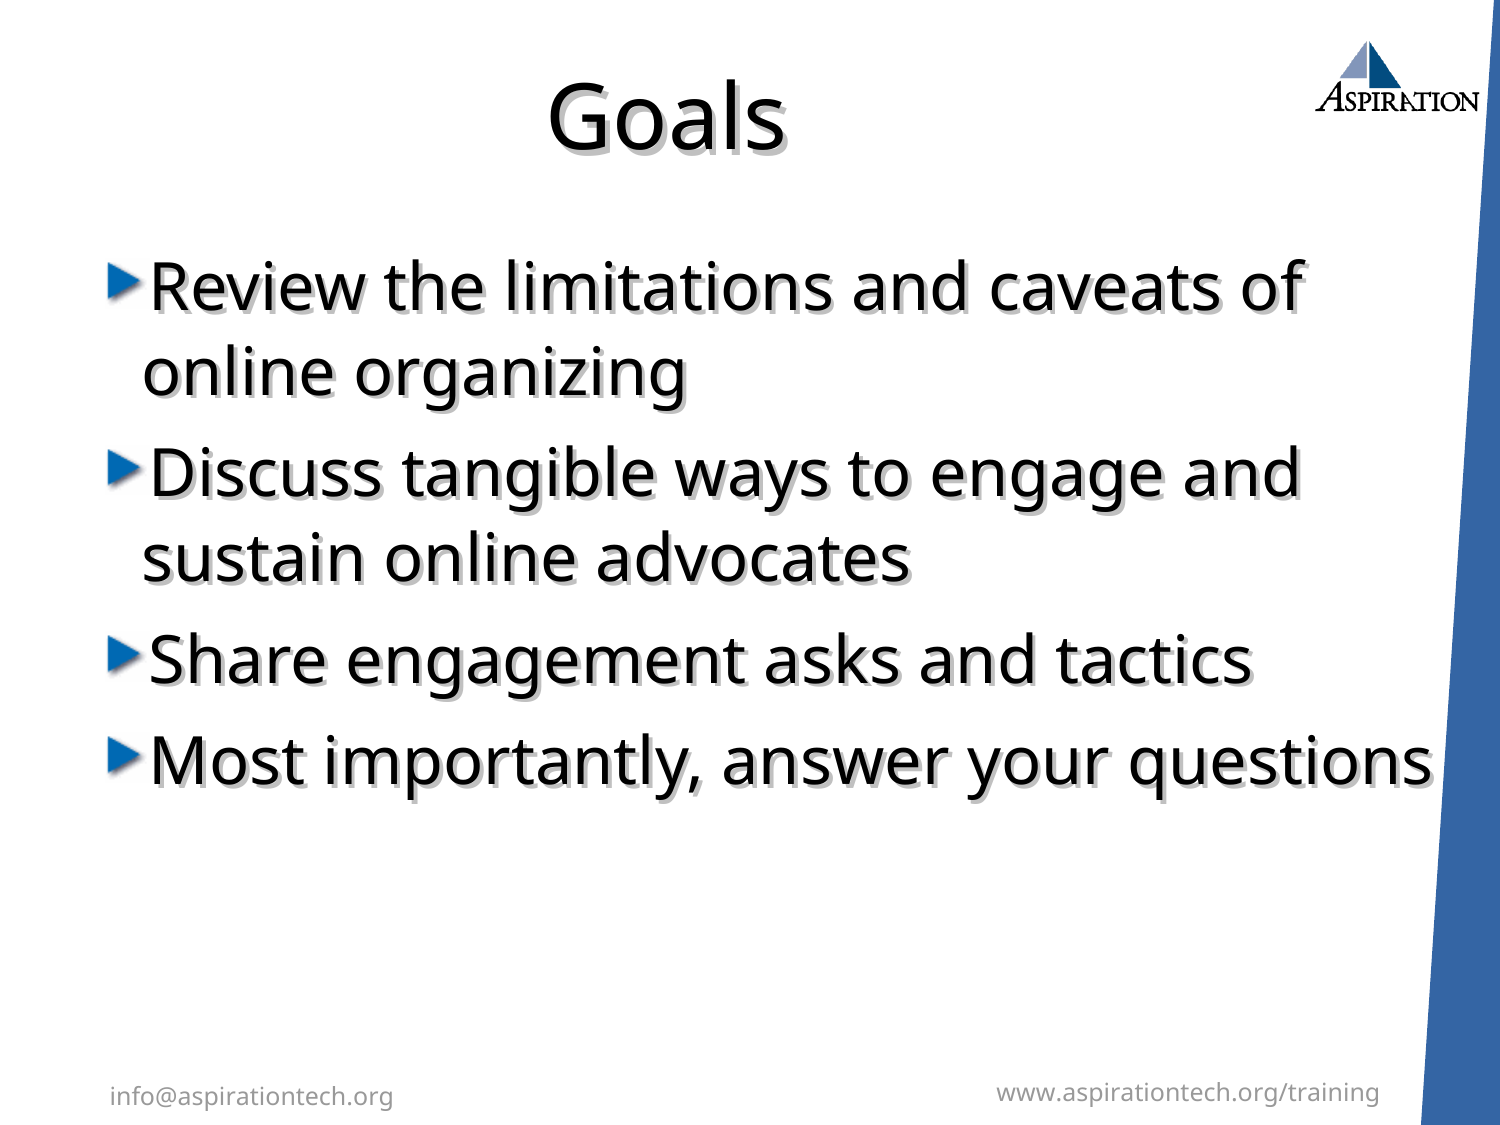

# Goals
Review the limitations and caveats of online organizing
Discuss tangible ways to engage and sustain online advocates
Share engagement asks and tactics
Most importantly, answer your questions